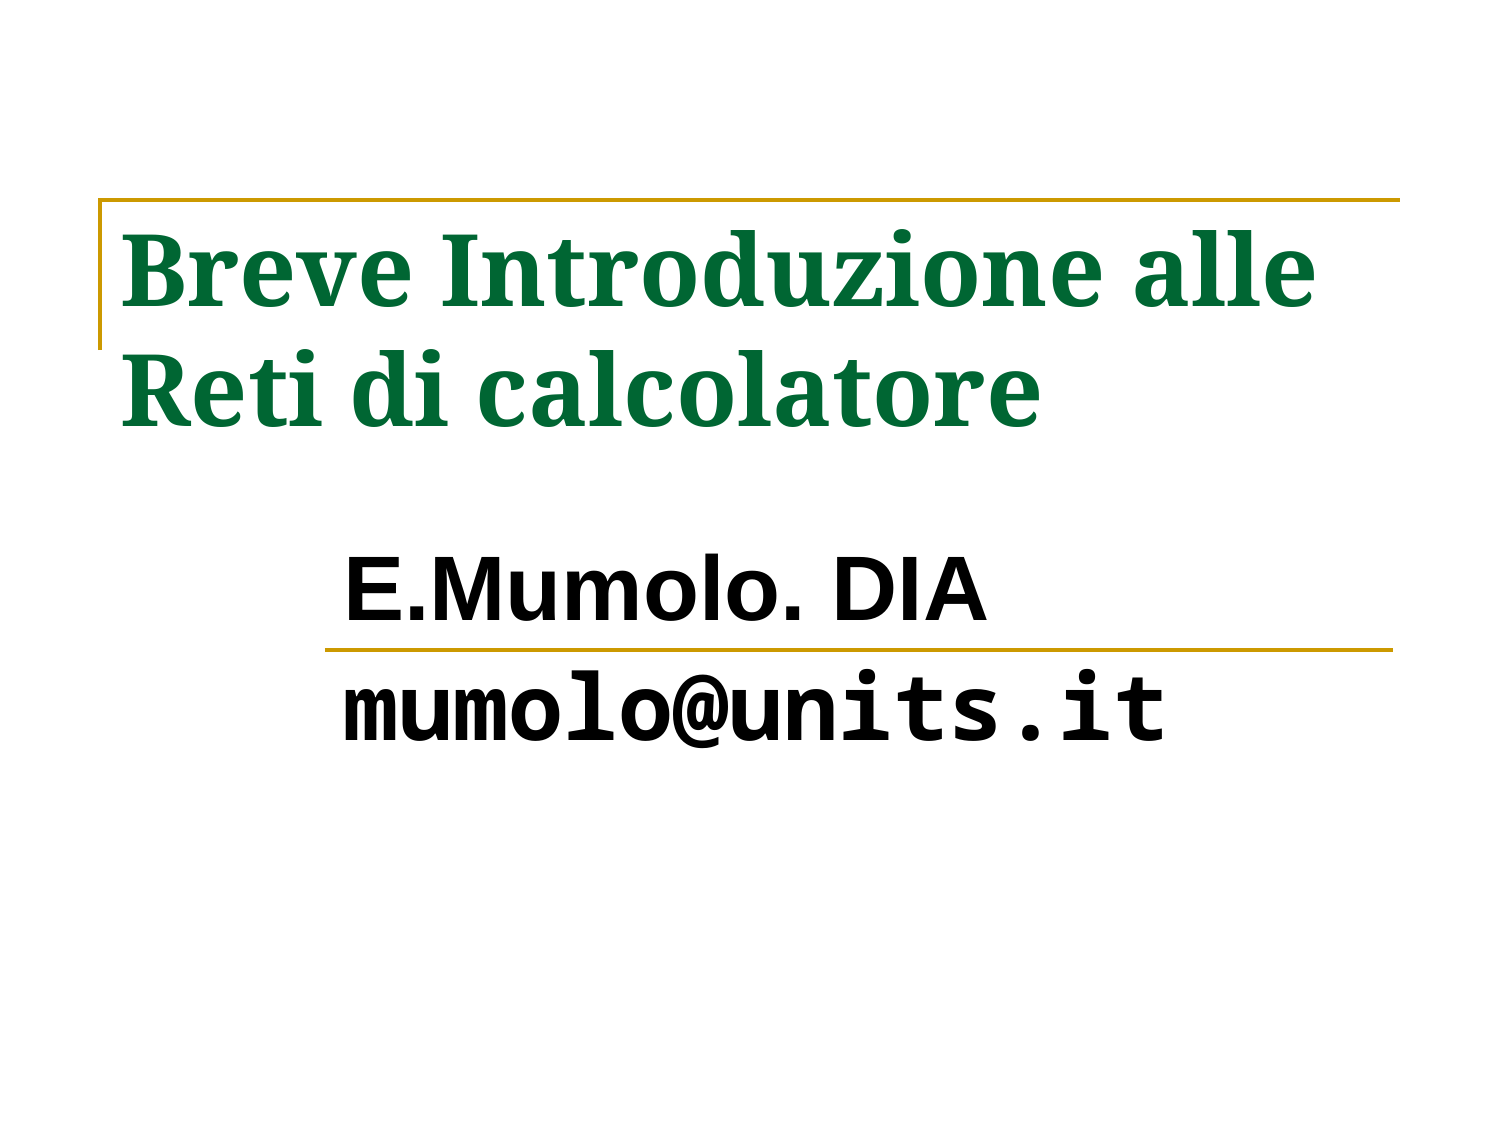

# Breve Introduzione alle Reti di calcolatore
E.Mumolo. DIA
mumolo@units.it